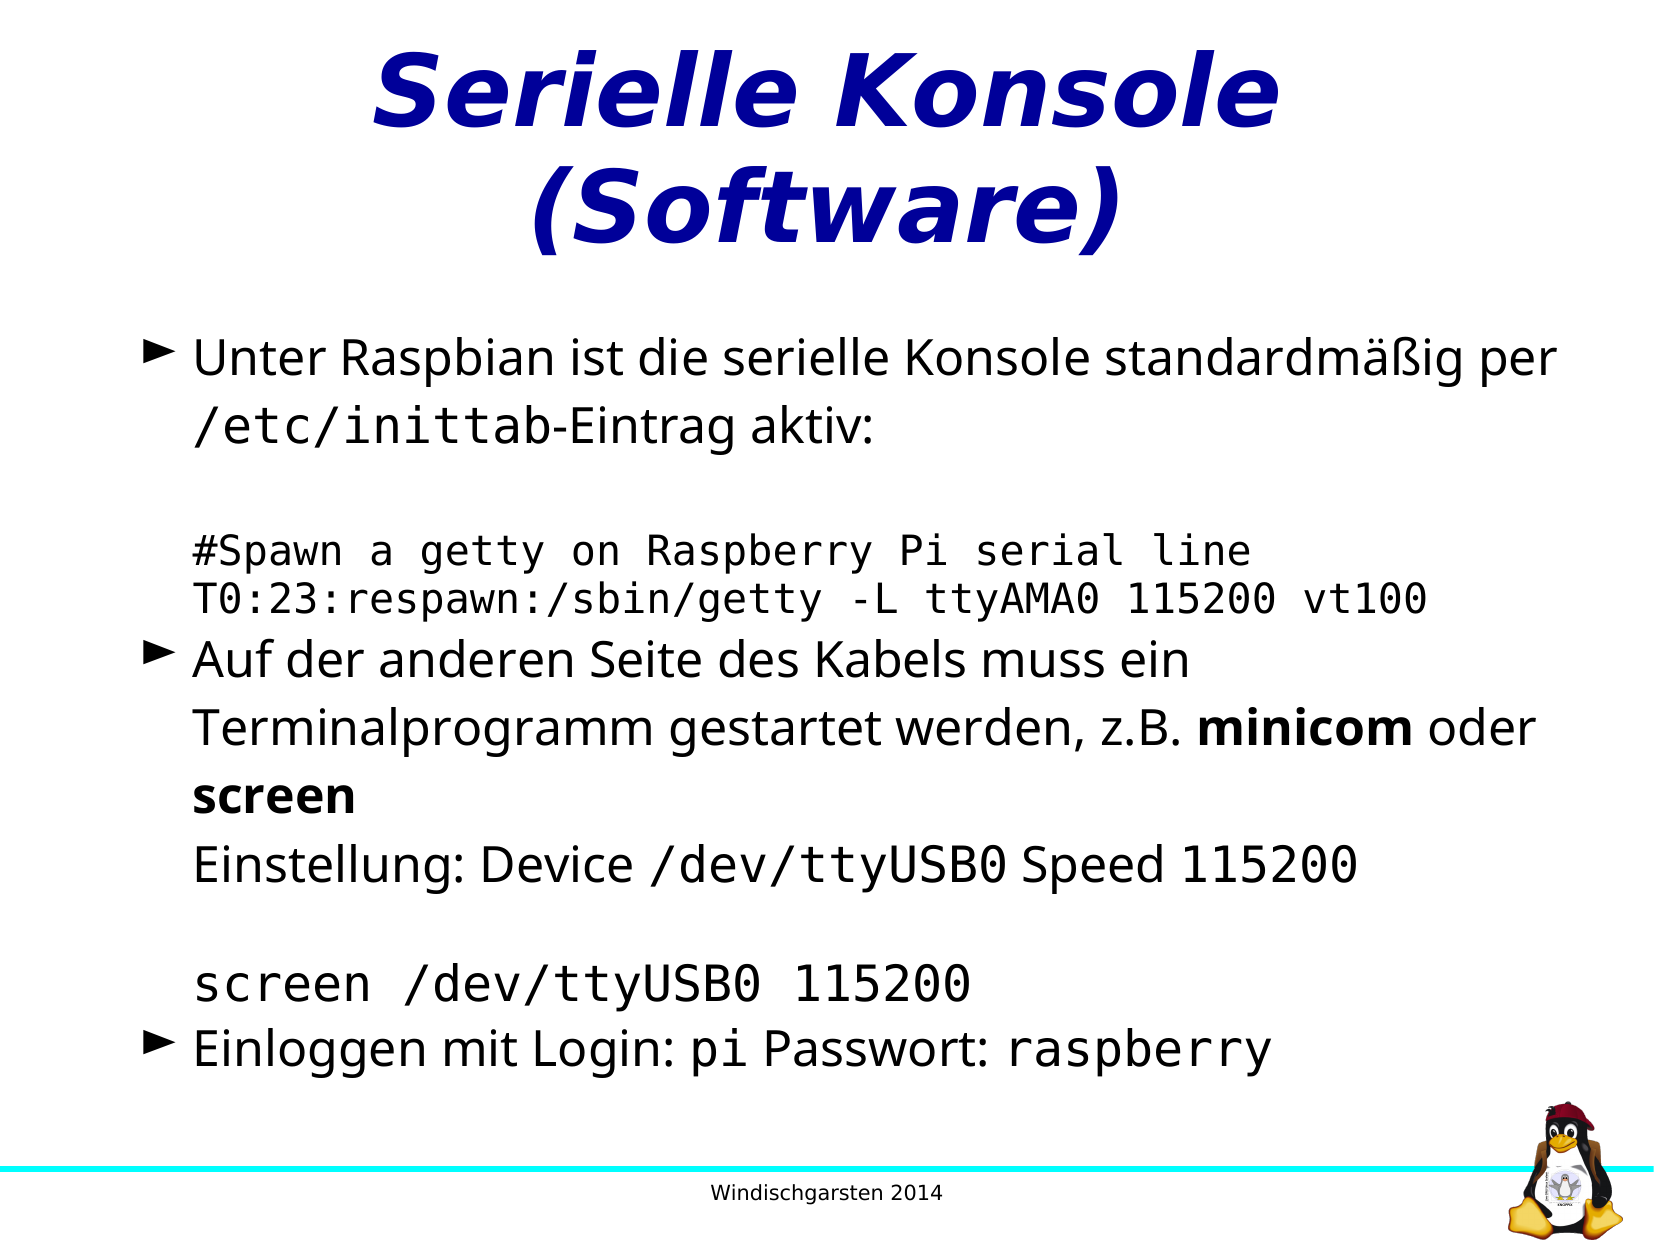

# Serielle Konsole (Software)
Unter Raspbian ist die serielle Konsole standardmäßig per /etc/inittab-Eintrag aktiv:
#Spawn a getty on Raspberry Pi serial line
T0:23:respawn:/sbin/getty -L ttyAMA0 115200 vt100
Auf der anderen Seite des Kabels muss ein Terminalprogramm gestartet werden, z.B. minicom oder screen
Einstellung: Device /dev/ttyUSB0 Speed 115200
screen /dev/ttyUSB0 115200
Einloggen mit Login: pi Passwort: raspberry